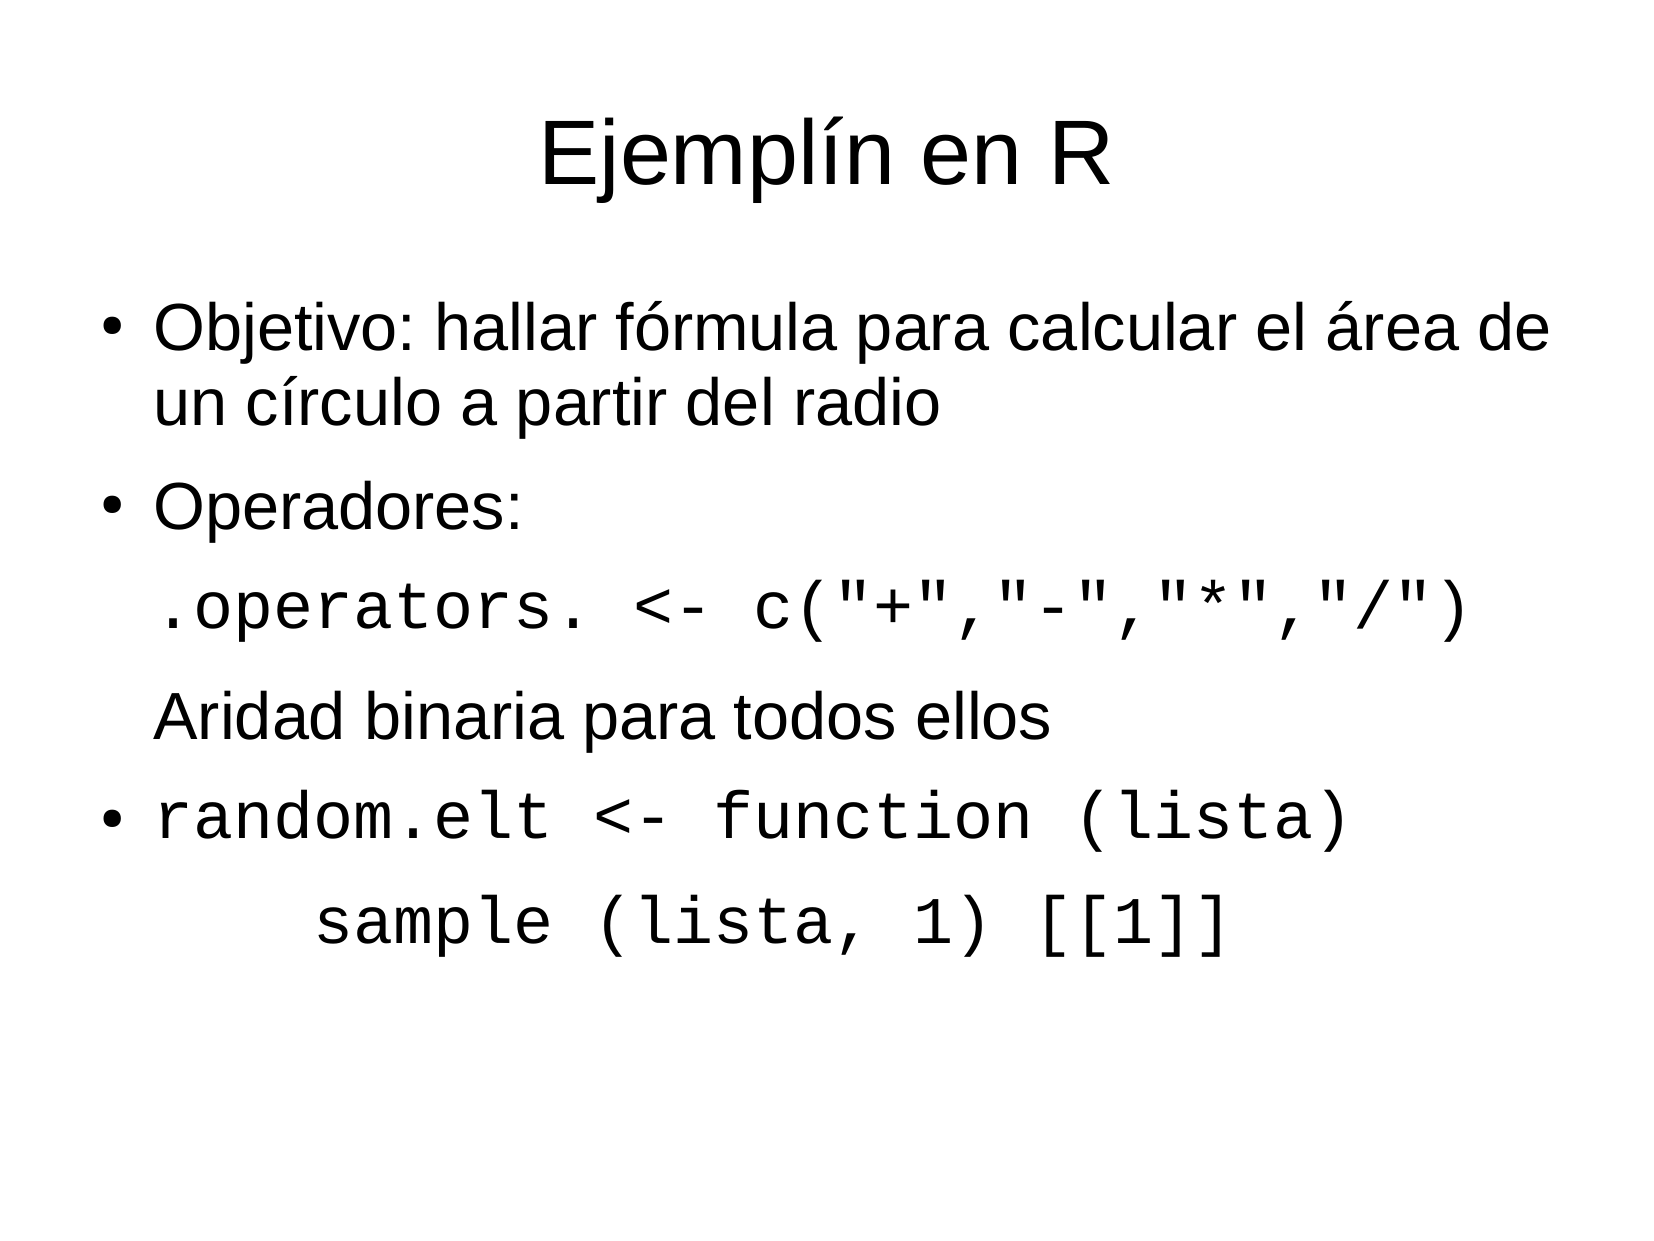

# Ejemplín en R
Objetivo: hallar fórmula para calcular el área de un círculo a partir del radio
Operadores:
.operators. <- c("+","-","*","/")
Aridad binaria para todos ellos
random.elt <- function (lista)
 sample (lista, 1) [[1]]